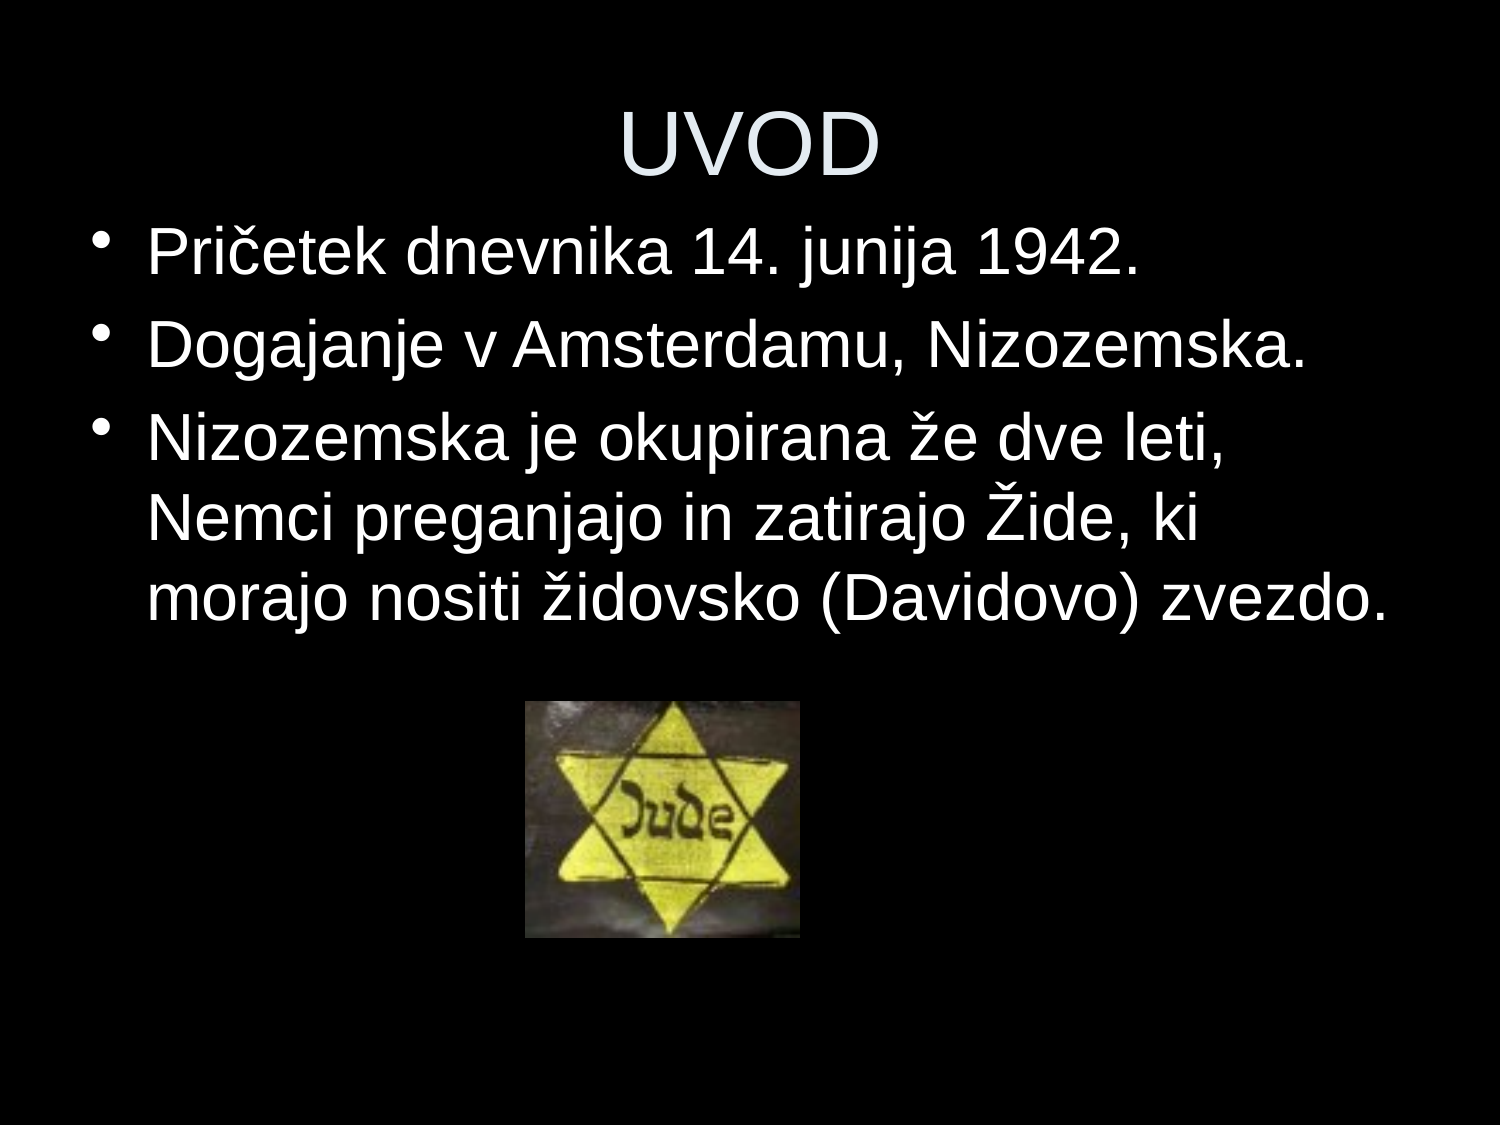

# UVOD
Pričetek dnevnika 14. junija 1942.
Dogajanje v Amsterdamu, Nizozemska.
Nizozemska je okupirana že dve leti, Nemci preganjajo in zatirajo Žide, ki morajo nositi židovsko (Davidovo) zvezdo.